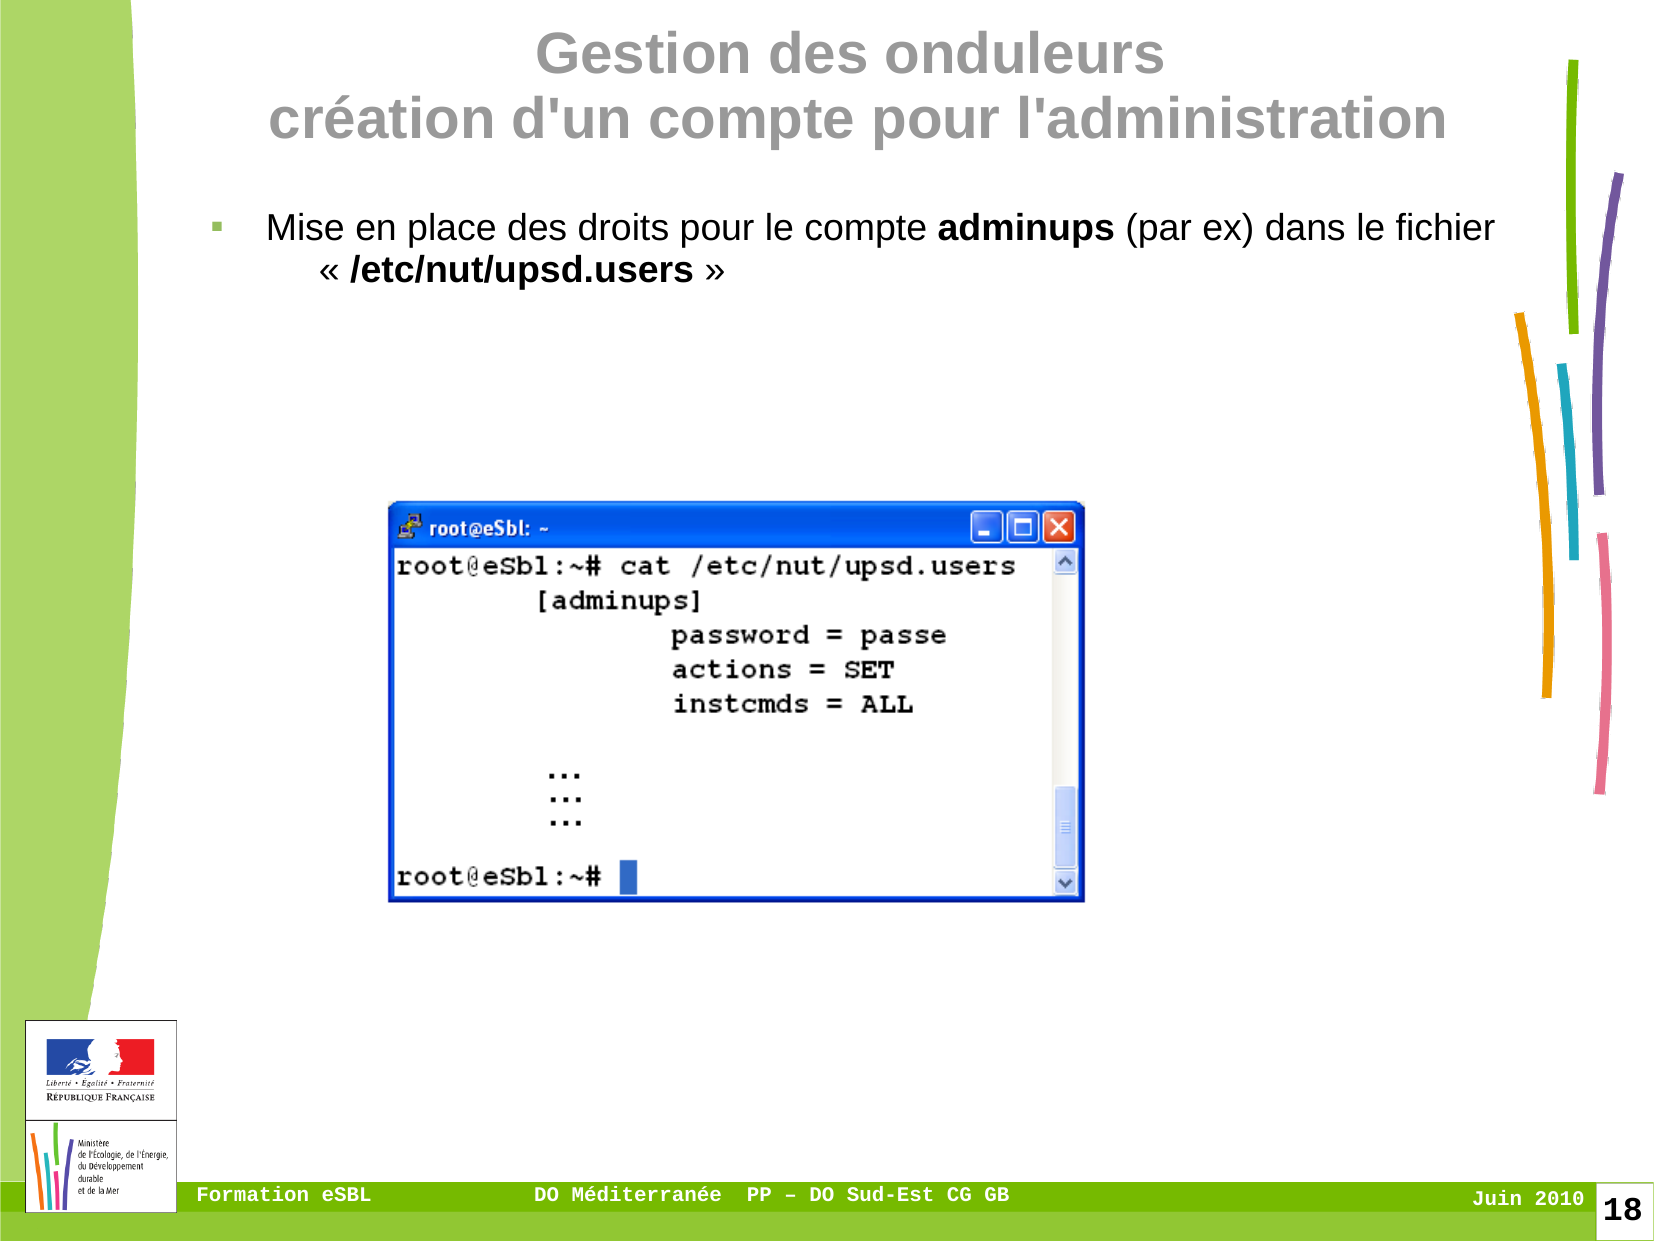

# Gestion des onduleurs création d'un compte pour l'administration
Mise en place des droits pour le compte adminups (par ex) dans le fichier « /etc/nut/upsd.users »
18